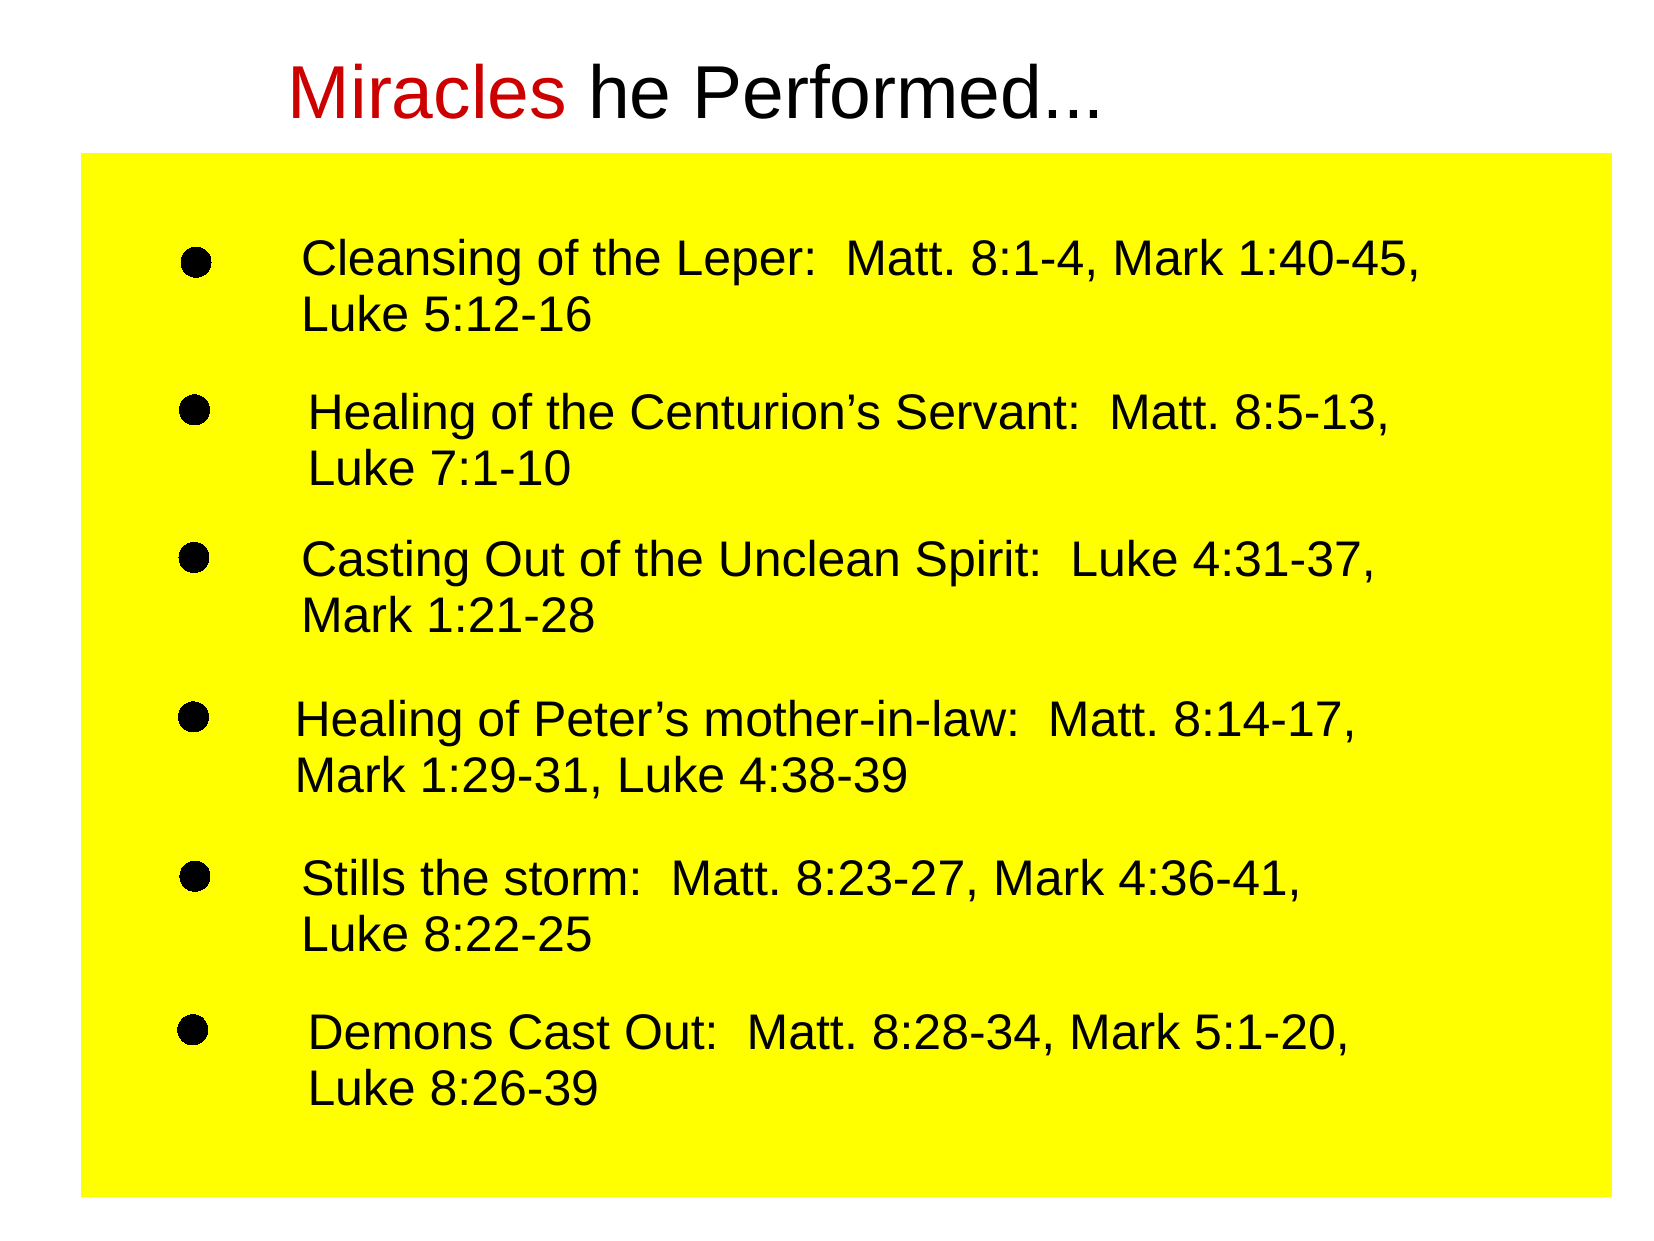

Miracles he Performed...
Cleansing of the Leper: Matt. 8:1-4, Mark 1:40-45,
Luke 5:12-16
Healing of the Centurion’s Servant: Matt. 8:5-13,
Luke 7:1-10
Casting Out of the Unclean Spirit: Luke 4:31-37,
Mark 1:21-28
Healing of Peter’s mother-in-law: Matt. 8:14-17,
Mark 1:29-31, Luke 4:38-39
Stills the storm: Matt. 8:23-27, Mark 4:36-41,
Luke 8:22-25
Demons Cast Out: Matt. 8:28-34, Mark 5:1-20,
Luke 8:26-39